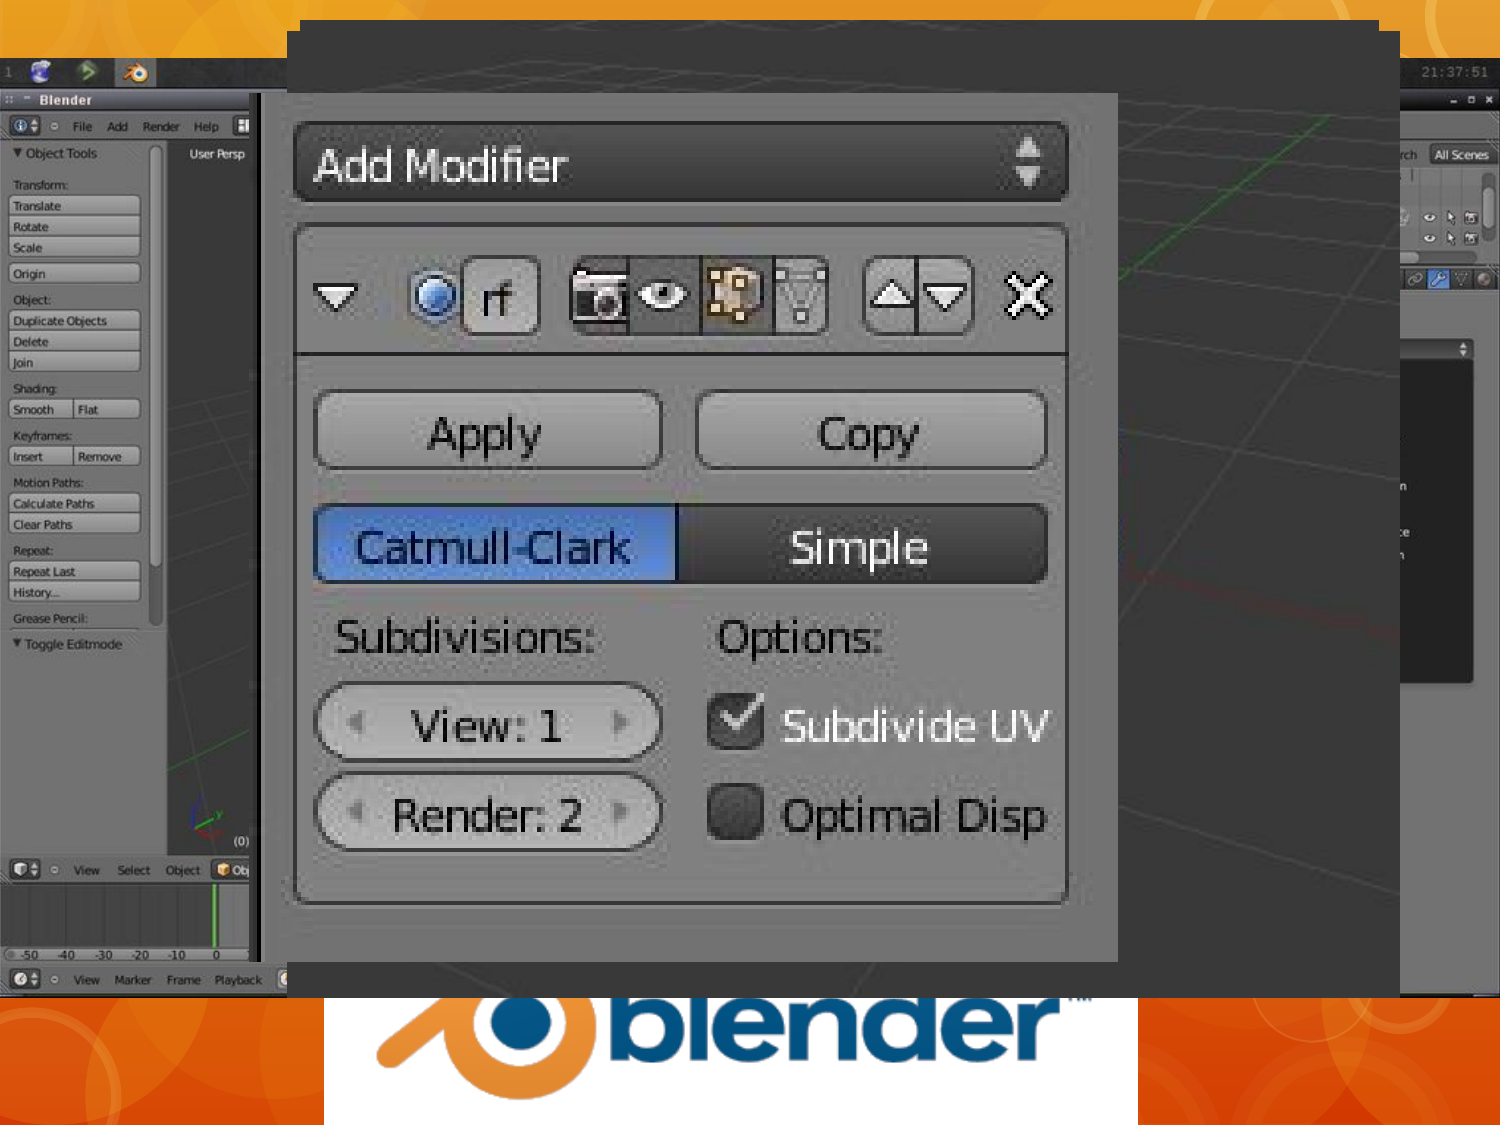

# Blender for Dummies
Modifiers
Switch back to object mode.
Modifiers modify your mesh (go figure).
One that you will use often will be the "subdivision surface" modifier.
This modifier makes your model all smooth.
The modifier properties are in the right tool bar.